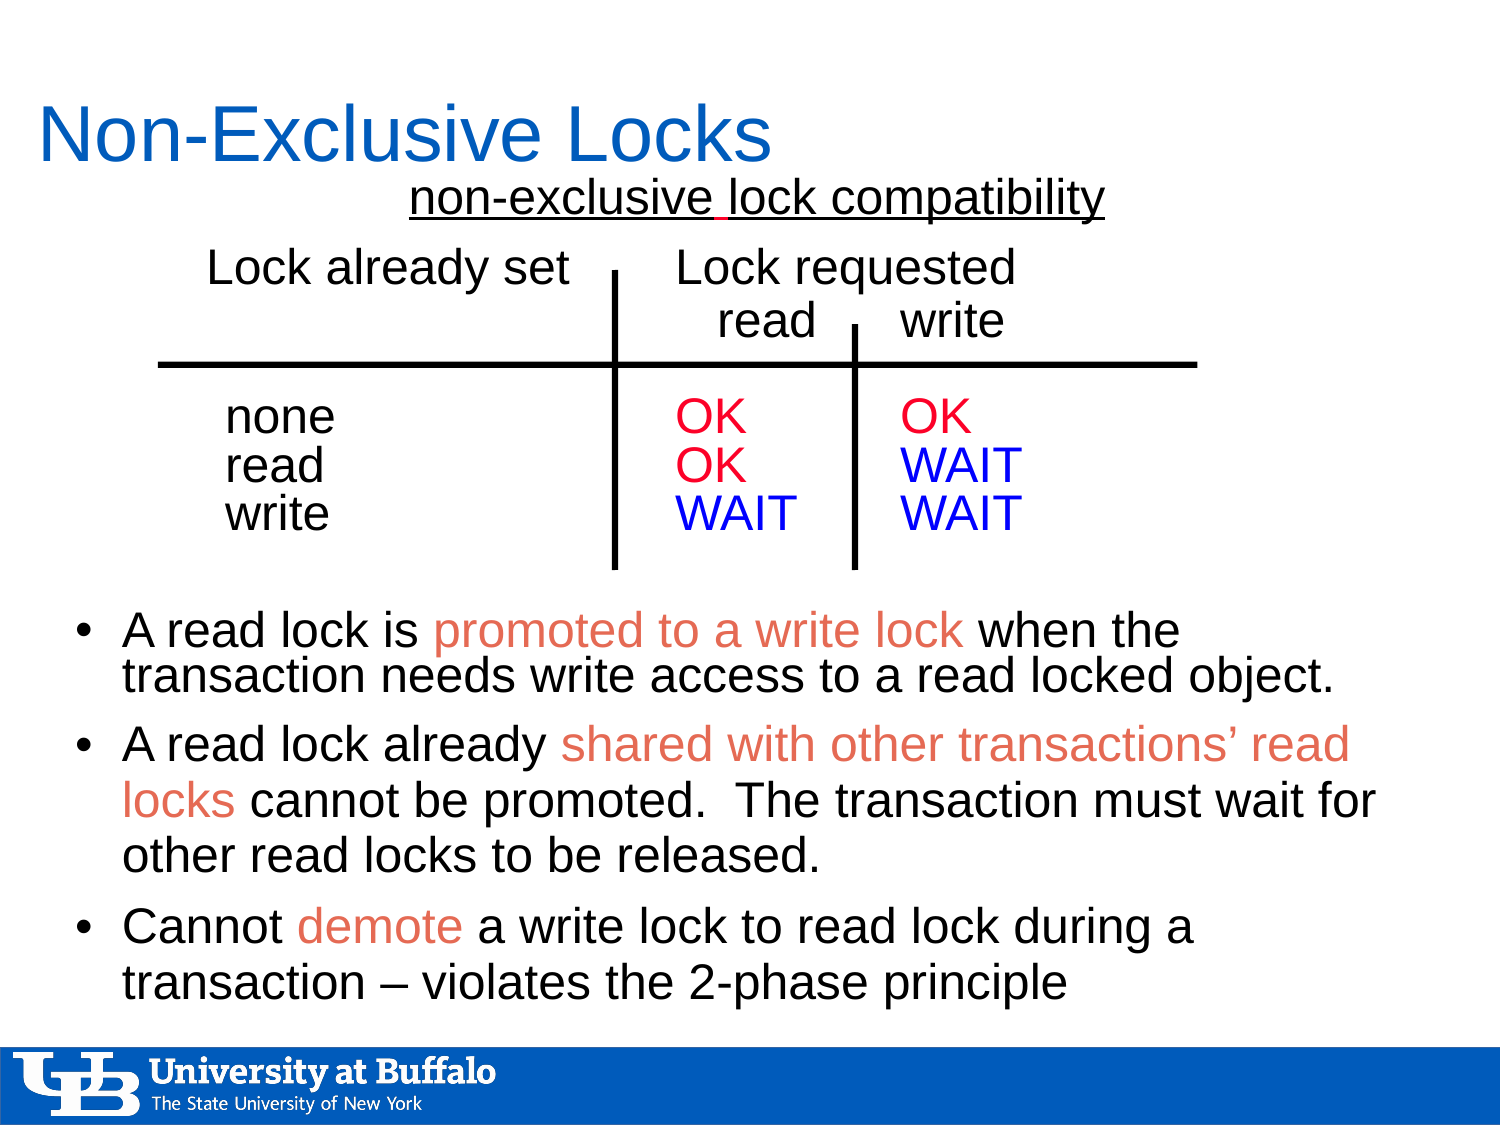

# Non-Exclusive Locks
 non-exclusive lock compatibility
	 Lock already set		Lock requested
		 					 read		write
 		none			 		OK		 	OK
		read			 		OK			WAIT
		write					WAIT		WAIT
A read lock is promoted to a write lock when the transaction needs write access to a read locked object.
A read lock already shared with other transactions’ read locks cannot be promoted. The transaction must wait for other read locks to be released.
Cannot demote a write lock to read lock during a transaction – violates the 2-phase principle